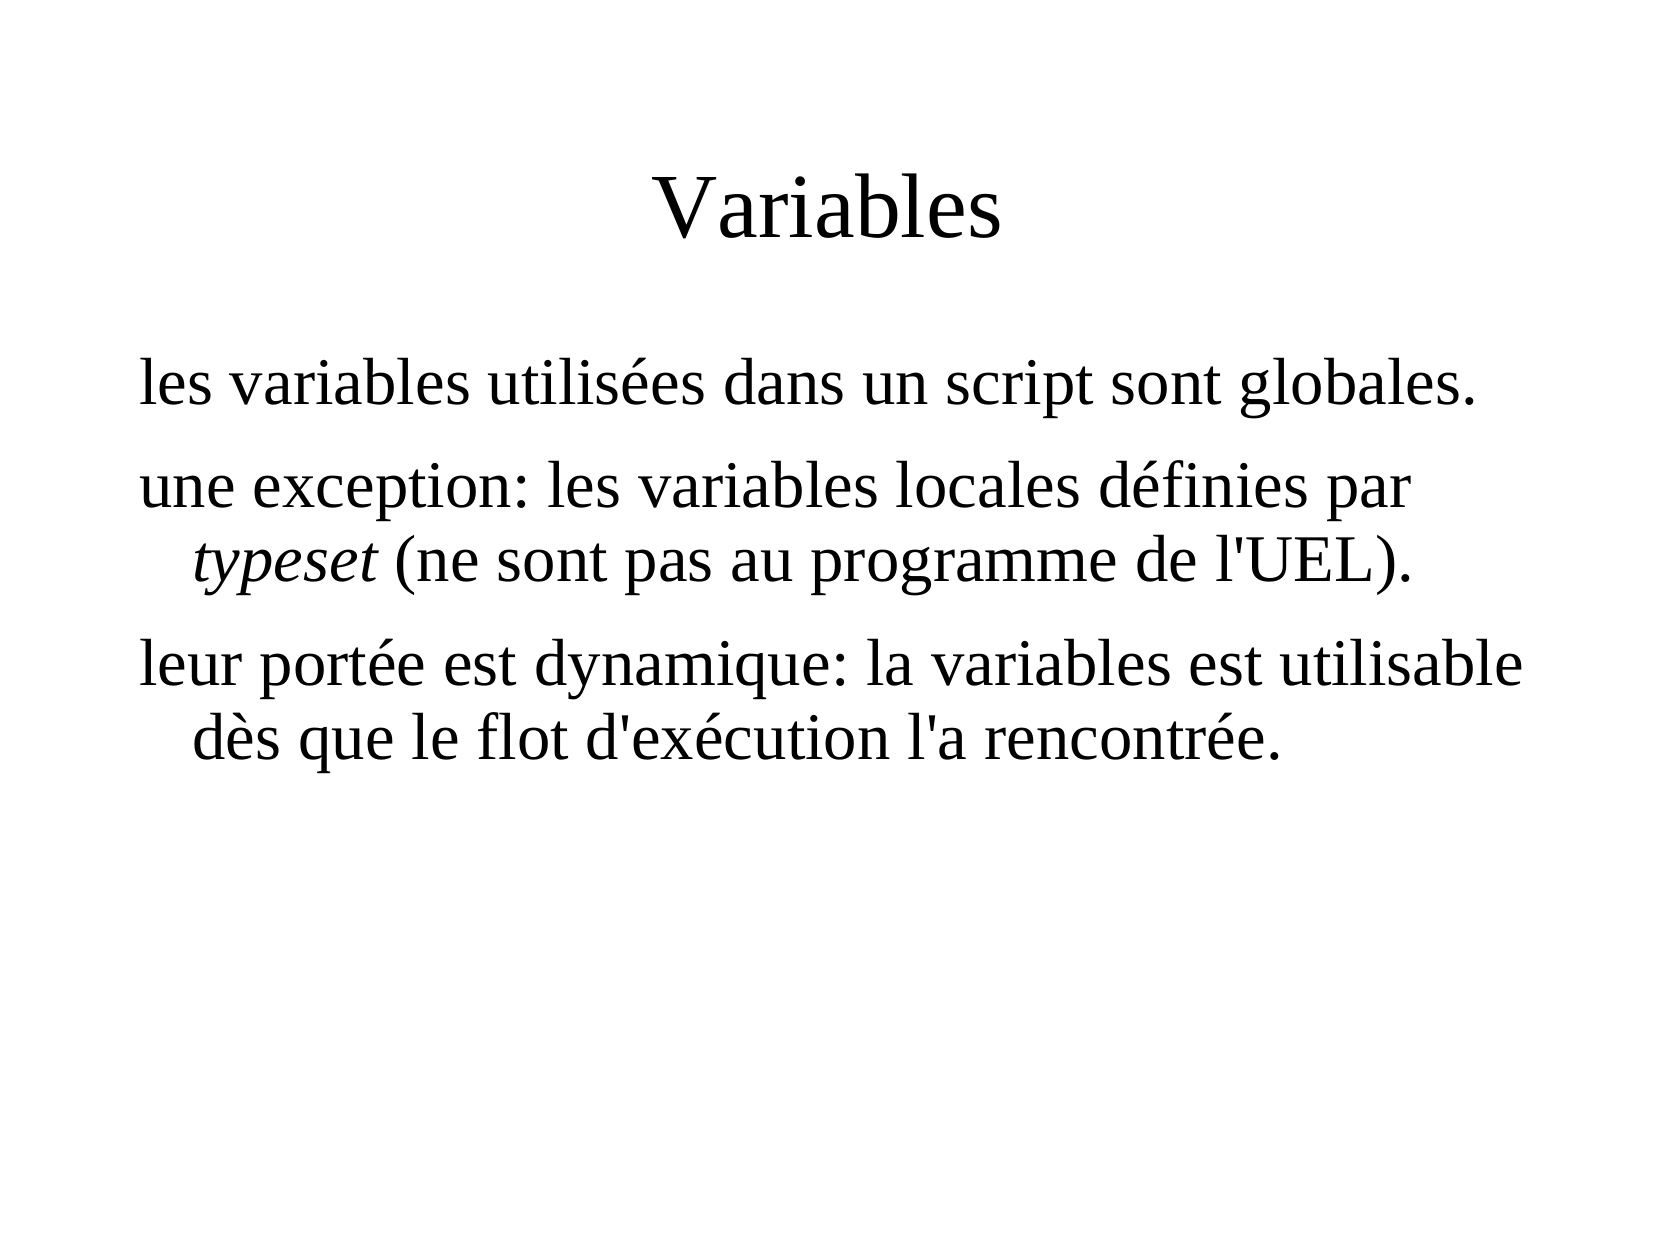

# Variables
les variables utilisées dans un script sont globales.
une exception: les variables locales définies par typeset (ne sont pas au programme de l'UEL).
leur portée est dynamique: la variables est utilisable dès que le flot d'exécution l'a rencontrée.